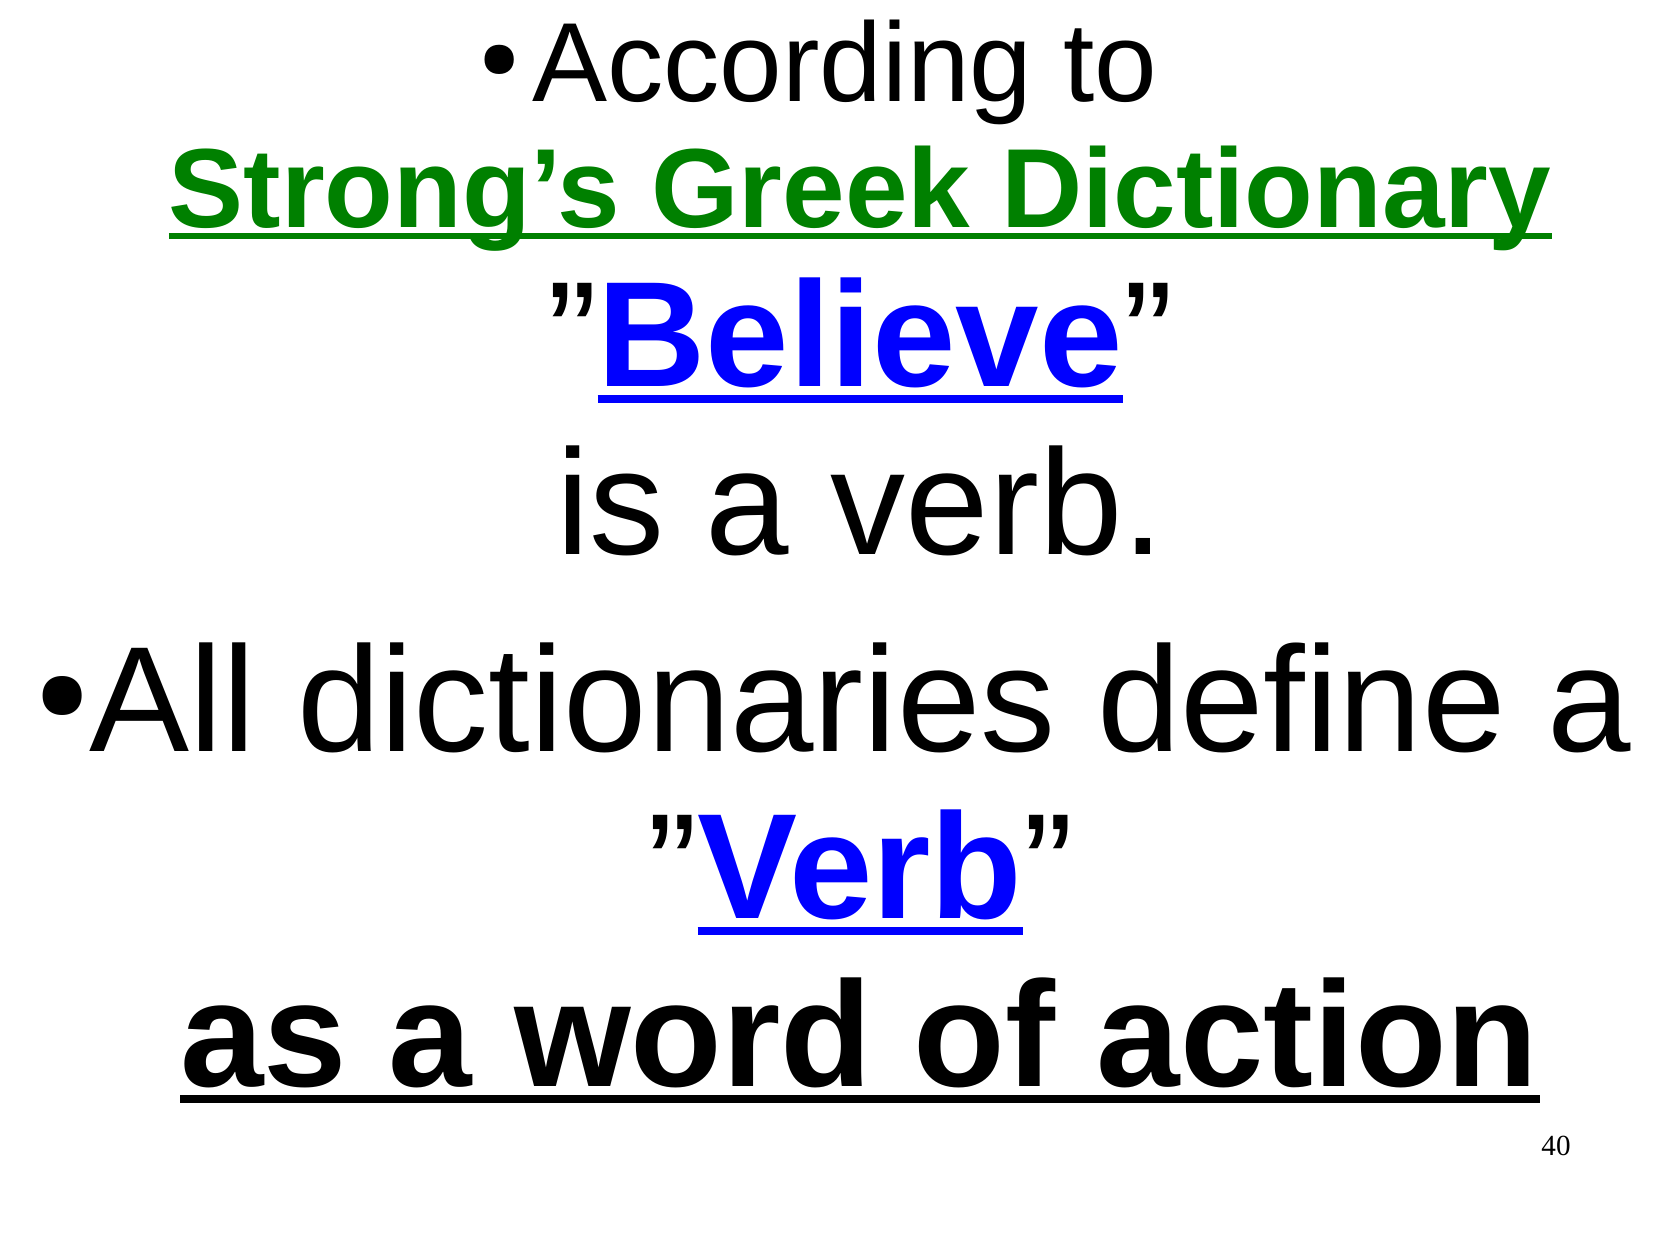

# According to Strong’s Greek Dictionary ”Believe” is a verb.
All dictionaries define a
”Verb”
as a word of action
40